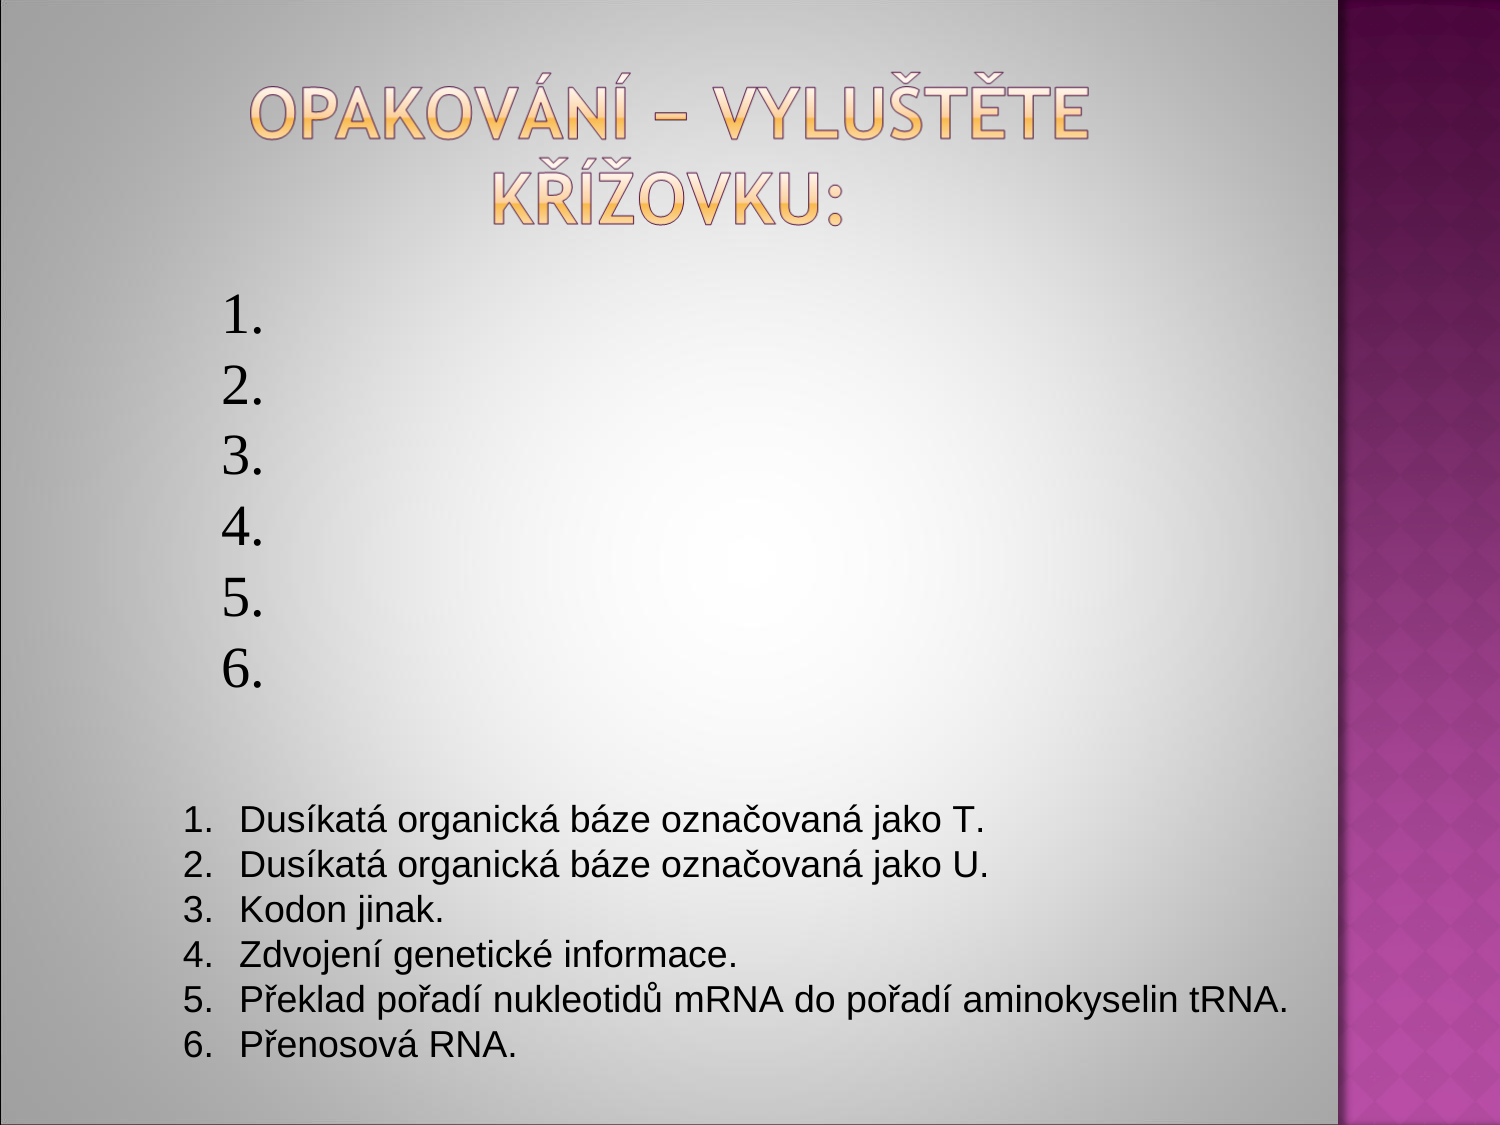

| 1. | | | | | | | | | | | | | | |
| --- | --- | --- | --- | --- | --- | --- | --- | --- | --- | --- | --- | --- | --- | --- |
| 2. | | | | | | | | | | | | | | |
| 3. | | | | | | | | | | | | | | |
| 4. | | | | | | | | | | | | | | |
| 5. | | | | | | | | | | | | | | |
| 6. | | | | | | | | | | | | | | |
Dusíkatá organická báze označovaná jako T.
Dusíkatá organická báze označovaná jako U.
Kodon jinak.
Zdvojení genetické informace.
Překlad pořadí nukleotidů mRNA do pořadí aminokyselin tRNA.
Přenosová RNA.